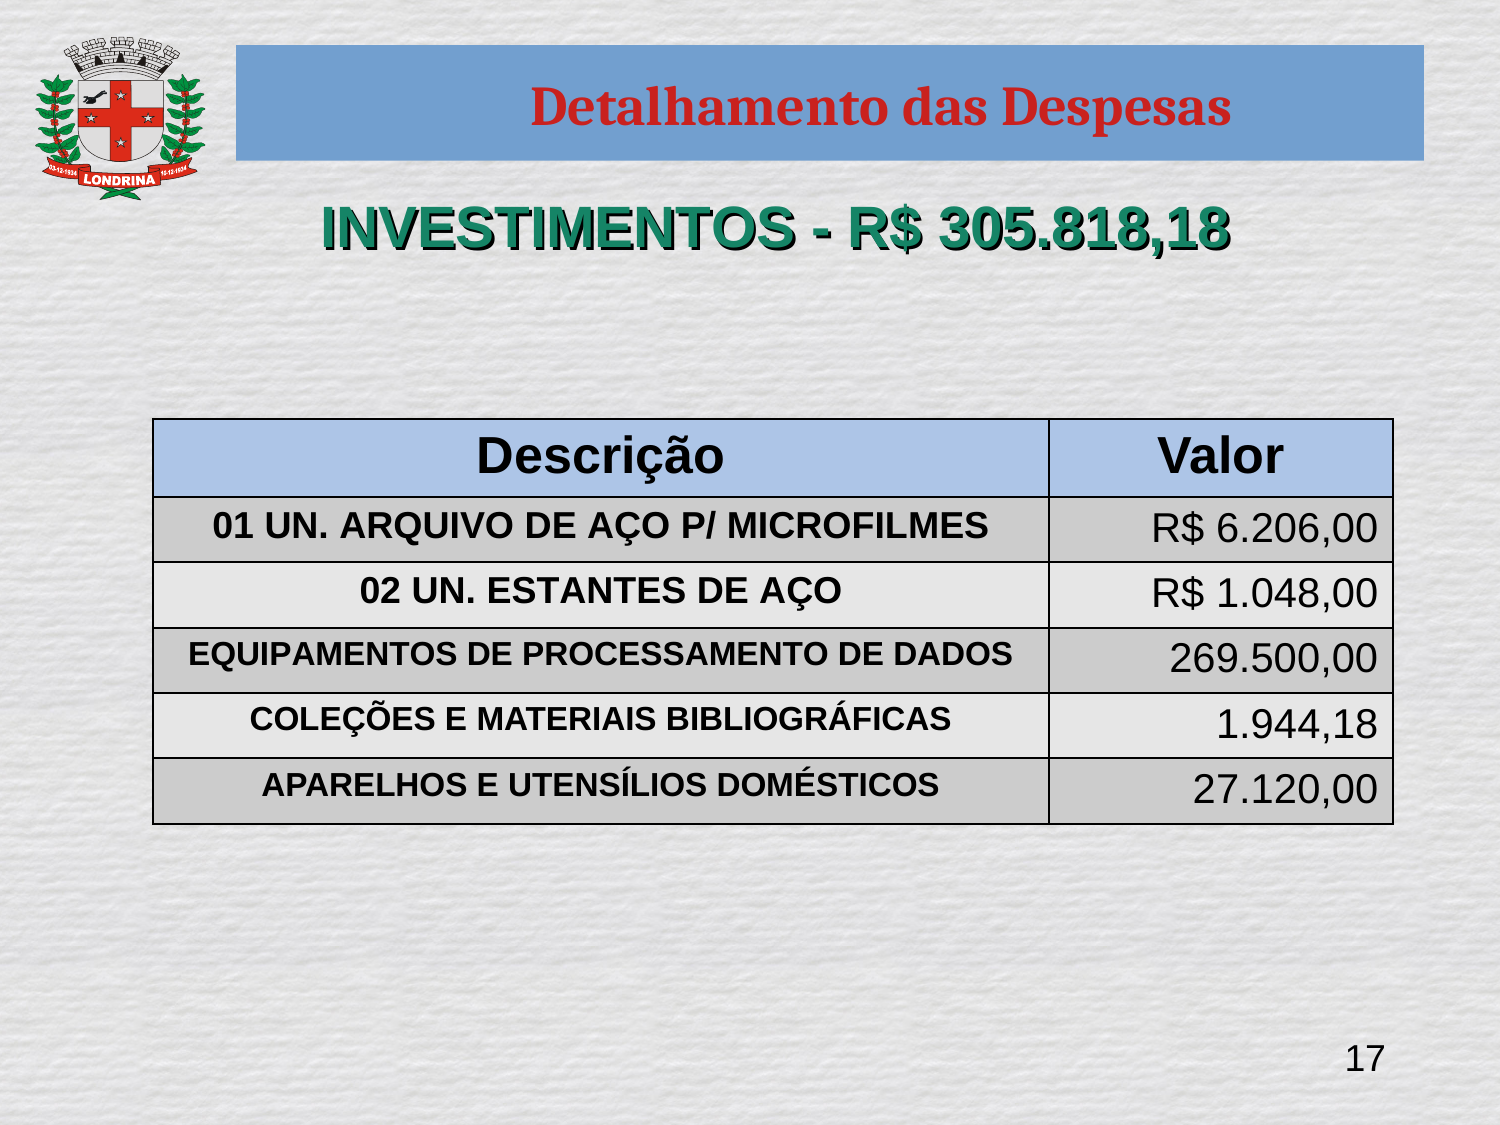

Detalhamento das Despesas
INVESTIMENTOS - R$ 305.818,18
| Descrição | Valor |
| --- | --- |
| 01 UN. ARQUIVO DE AÇO P/ MICROFILMES | R$ 6.206,00 |
| 02 UN. ESTANTES DE AÇO | R$ 1.048,00 |
| EQUIPAMENTOS DE PROCESSAMENTO DE DADOS | 269.500,00 |
| COLEÇÕES E MATERIAIS BIBLIOGRÁFICAS | 1.944,18 |
| APARELHOS E UTENSÍLIOS DOMÉSTICOS | 27.120,00 |